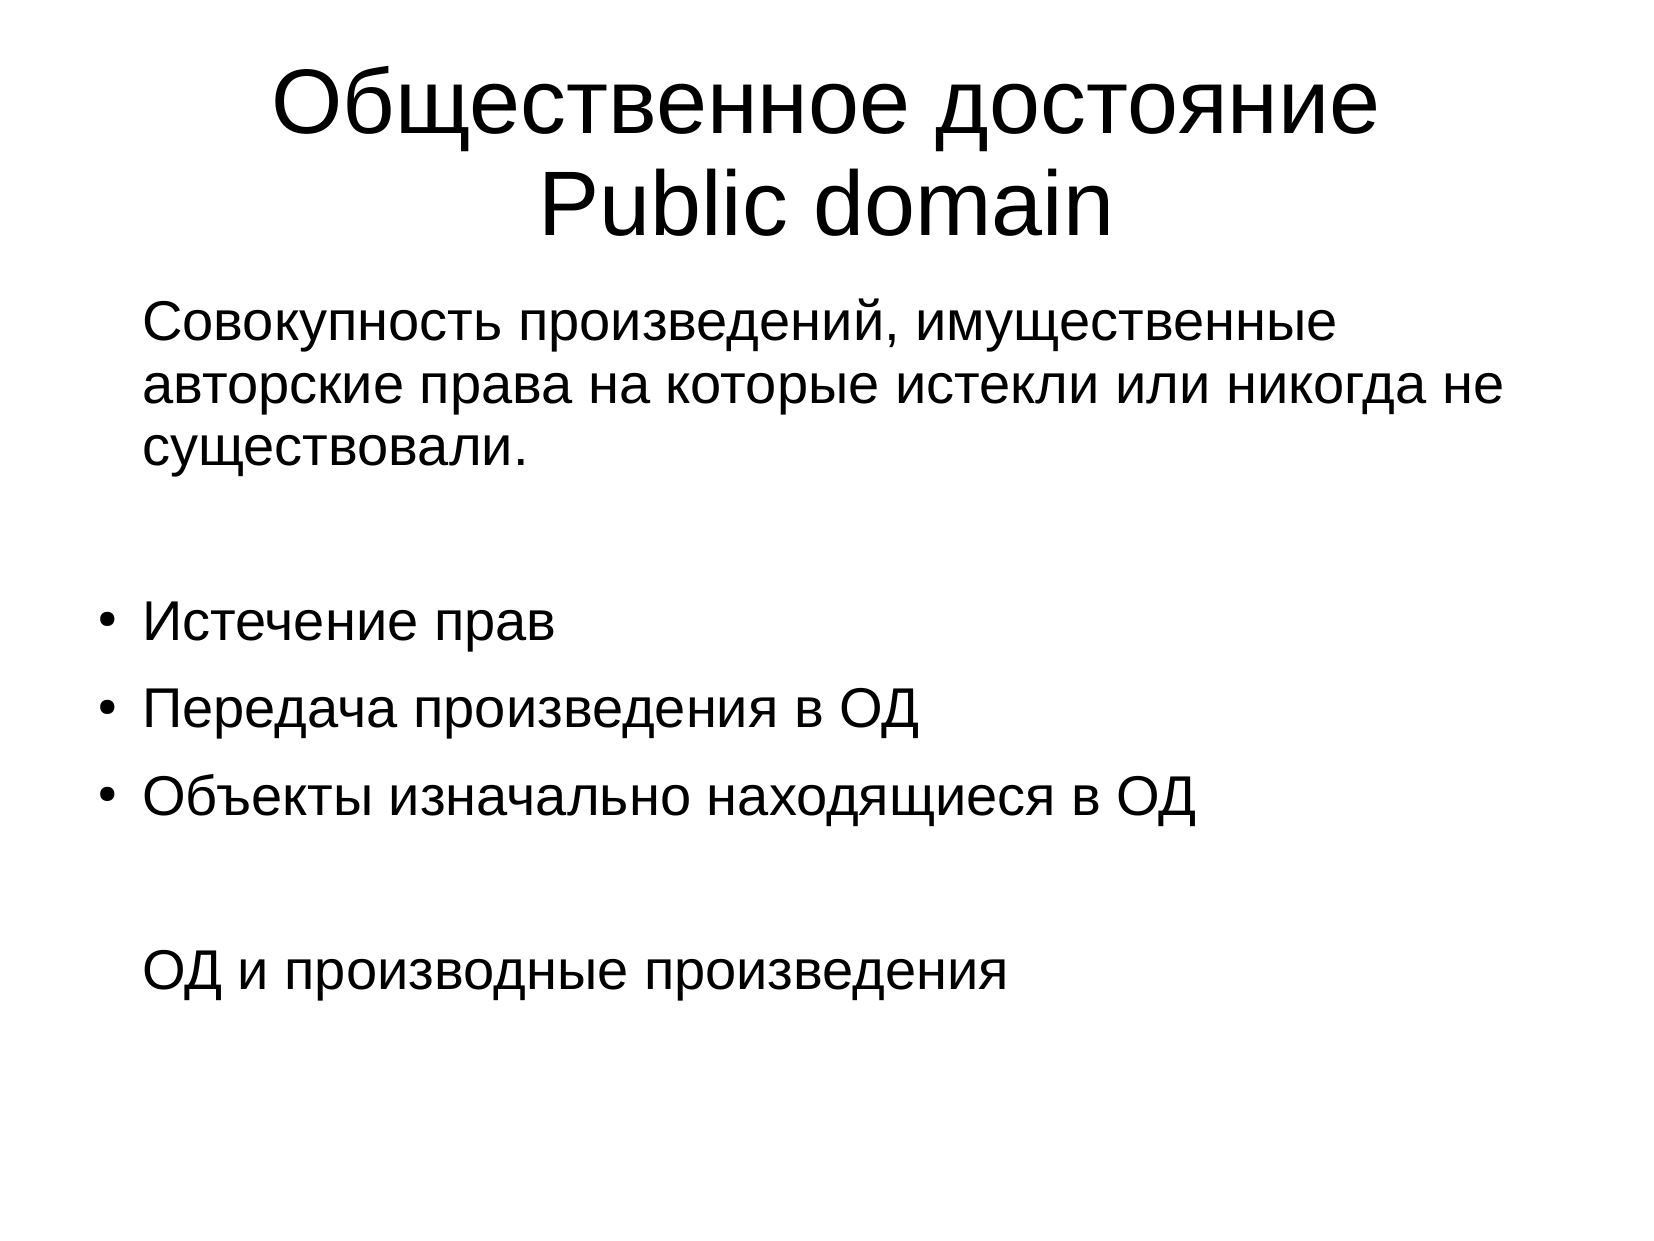

# Общественное достояние Public domain
Совокупность произведений, имущественные авторские права на которые истекли или никогда не существовали.
Истечение прав
Передача произведения в ОД
Объекты изначально находящиеся в ОД
ОД и производные произведения